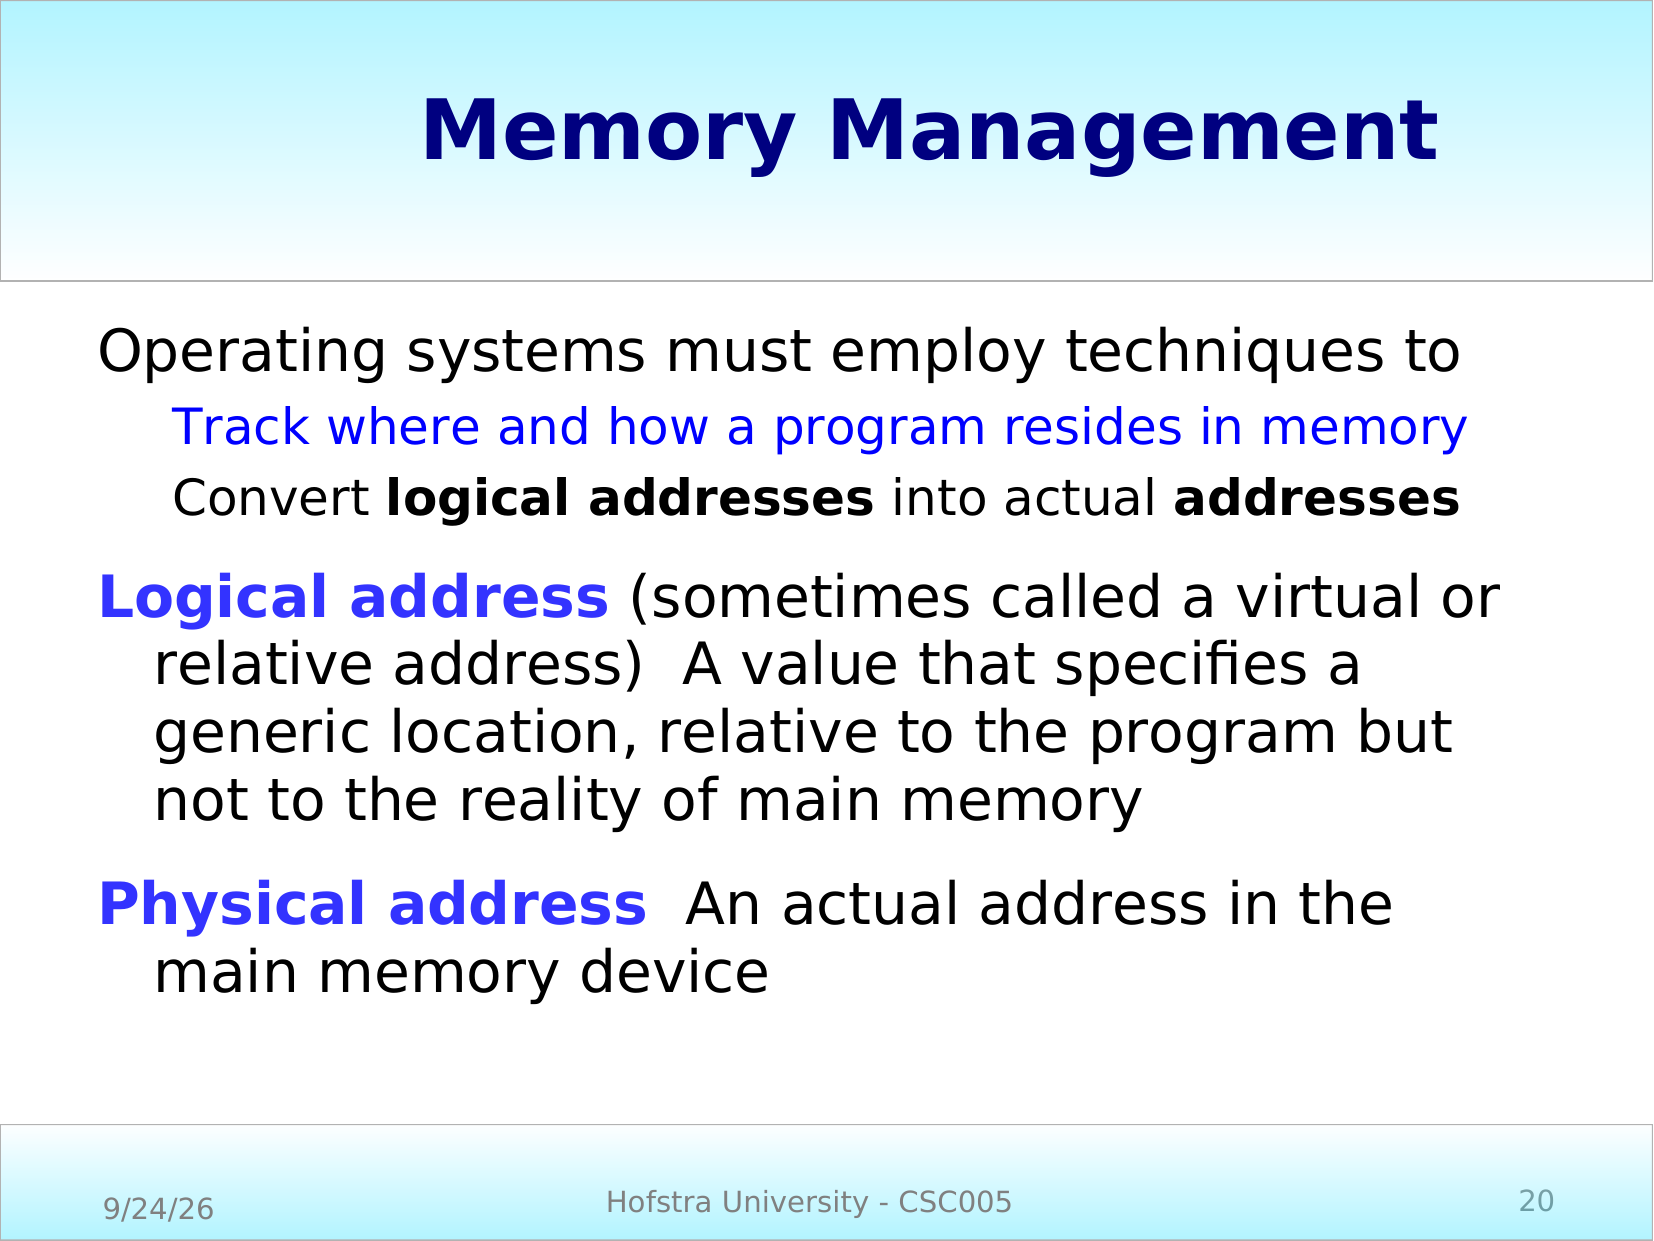

# Memory Management
Operating systems must employ techniques to
Track where and how a program resides in memory
Convert logical addresses into actual addresses
Logical address (sometimes called a virtual or relative address) A value that specifies a generic location, relative to the program but not to the reality of main memory
Physical address An actual address in the main memory device
20
Hofstra University - CSC005